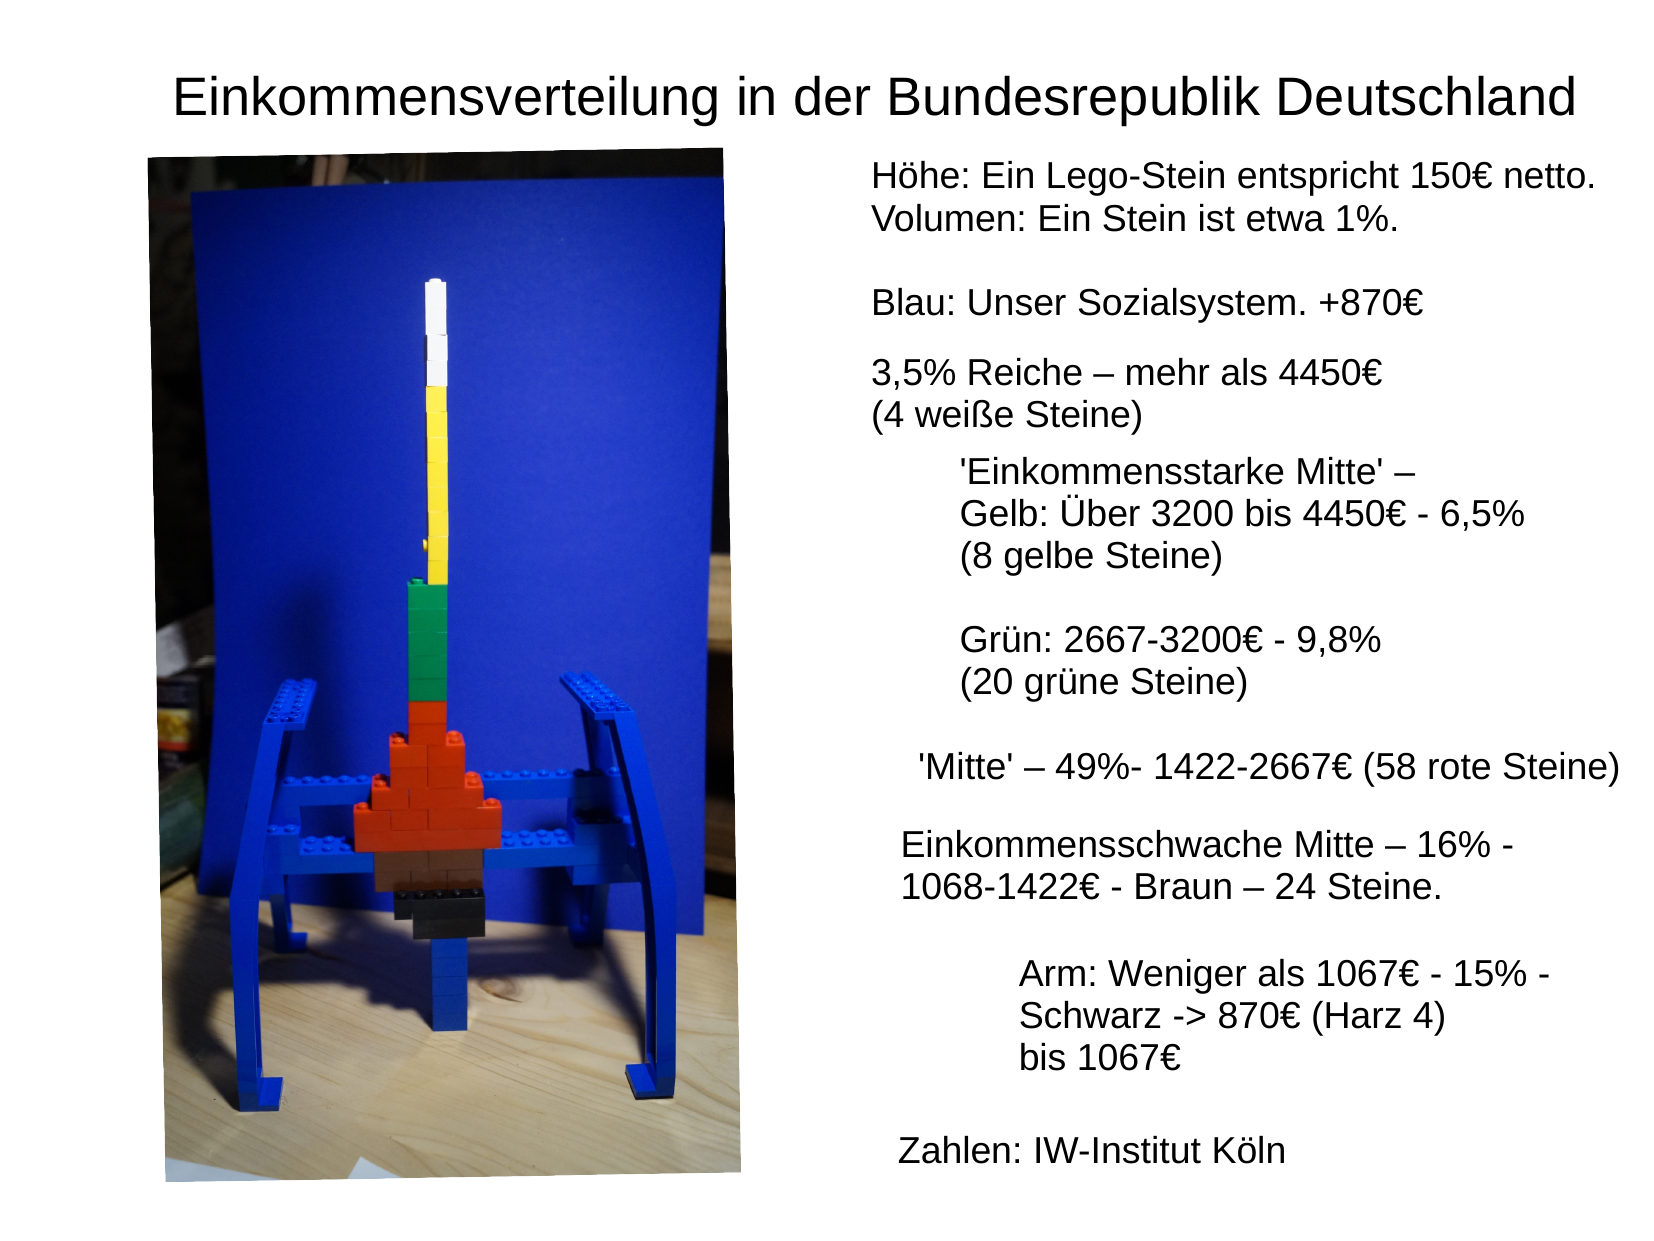

Einkommensverteilung in der Bundesrepublik Deutschland
Höhe: Ein Lego-Stein entspricht 150€ netto.
Volumen: Ein Stein ist etwa 1%.
Blau: Unser Sozialsystem. +870€
3,5% Reiche – mehr als 4450€
(4 weiße Steine)
'Einkommensstarke Mitte' –
Gelb: Über 3200 bis 4450€ - 6,5%
(8 gelbe Steine)
Grün: 2667-3200€ - 9,8%
(20 grüne Steine)
'Mitte' – 49%- 1422-2667€ (58 rote Steine)
Einkommensschwache Mitte – 16% -
1068-1422€ - Braun – 24 Steine.
Arm: Weniger als 1067€ - 15% -
Schwarz -> 870€ (Harz 4)
bis 1067€
Zahlen: IW-Institut Köln